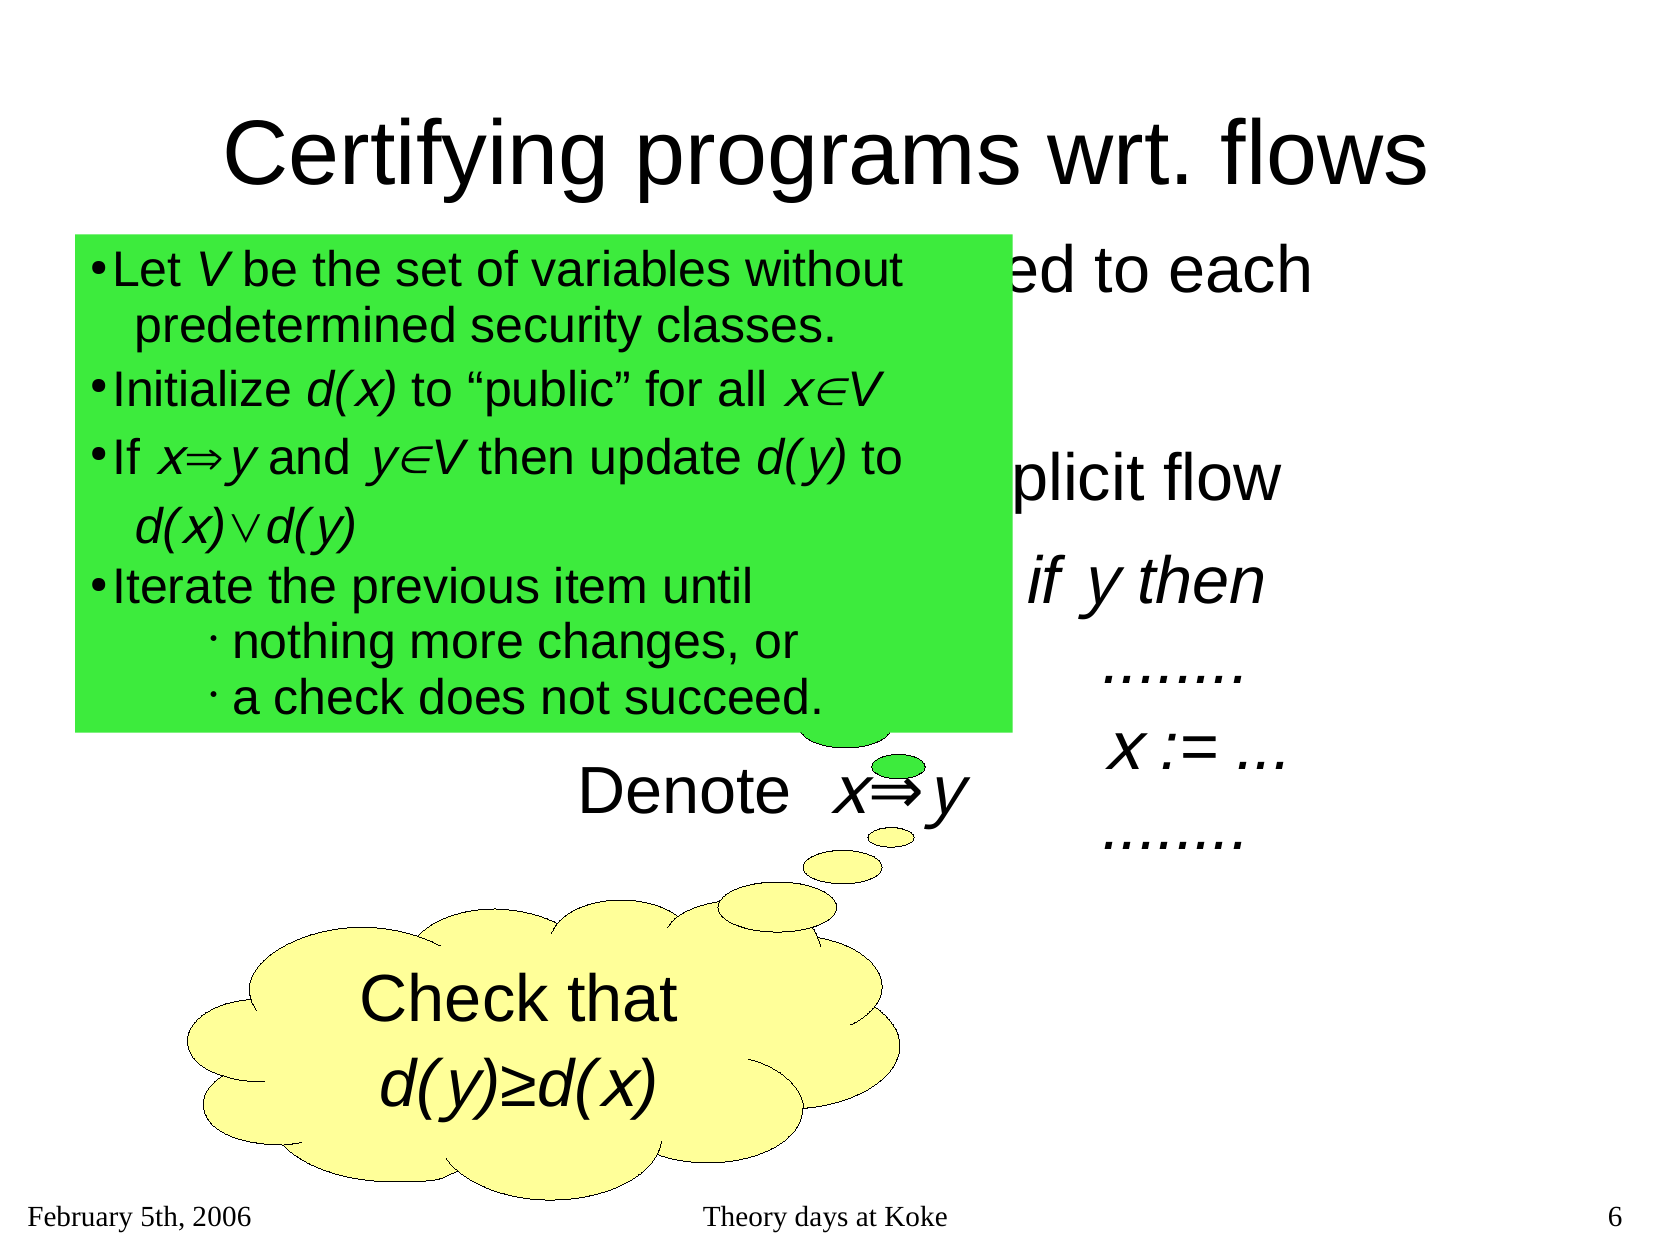

Certifying programs wrt. flows
A security class d(x) is assigned to each variable x
Let V be the set of variables without predetermined security classes.
Initialize d(x) to “public” for all x∈V
If x⇒y and y∈V then update d(y) to d(x)∨d(y)
Iterate the previous item until
nothing more changes, or
a check does not succeed.
Can also
 derive security
classes for variables
Explicit flow
# Implicit flow
if y then
	........
	x := ...
	........
x := o(...,y,...)
Denote x⇒y
Check that d(y)≥d(x)
February 5th, 2006
Theory days at Koke
6